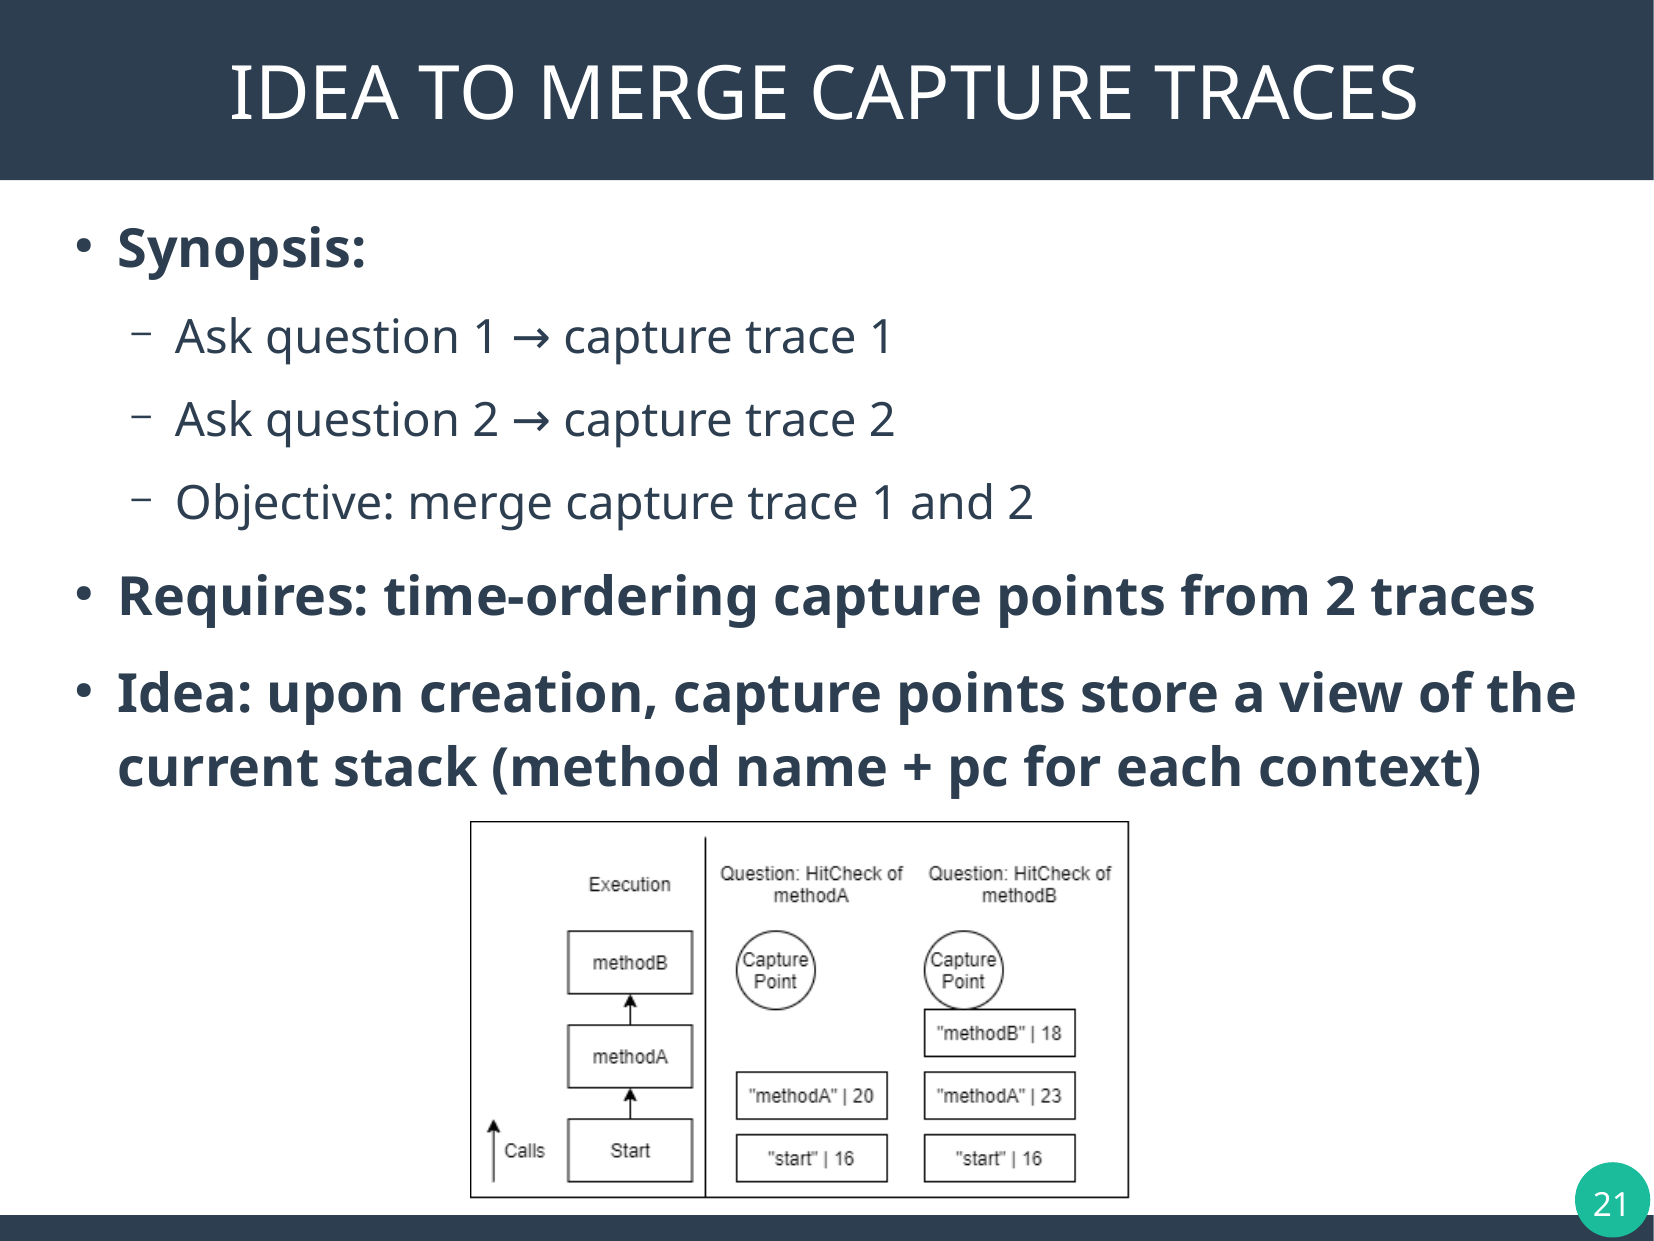

# Idea to Merge Capture Traces
Synopsis:
Ask question 1 → capture trace 1
Ask question 2 → capture trace 2
Objective: merge capture trace 1 and 2
Requires: time-ordering capture points from 2 traces
Idea: upon creation, capture points store a view of the current stack (method name + pc for each context)